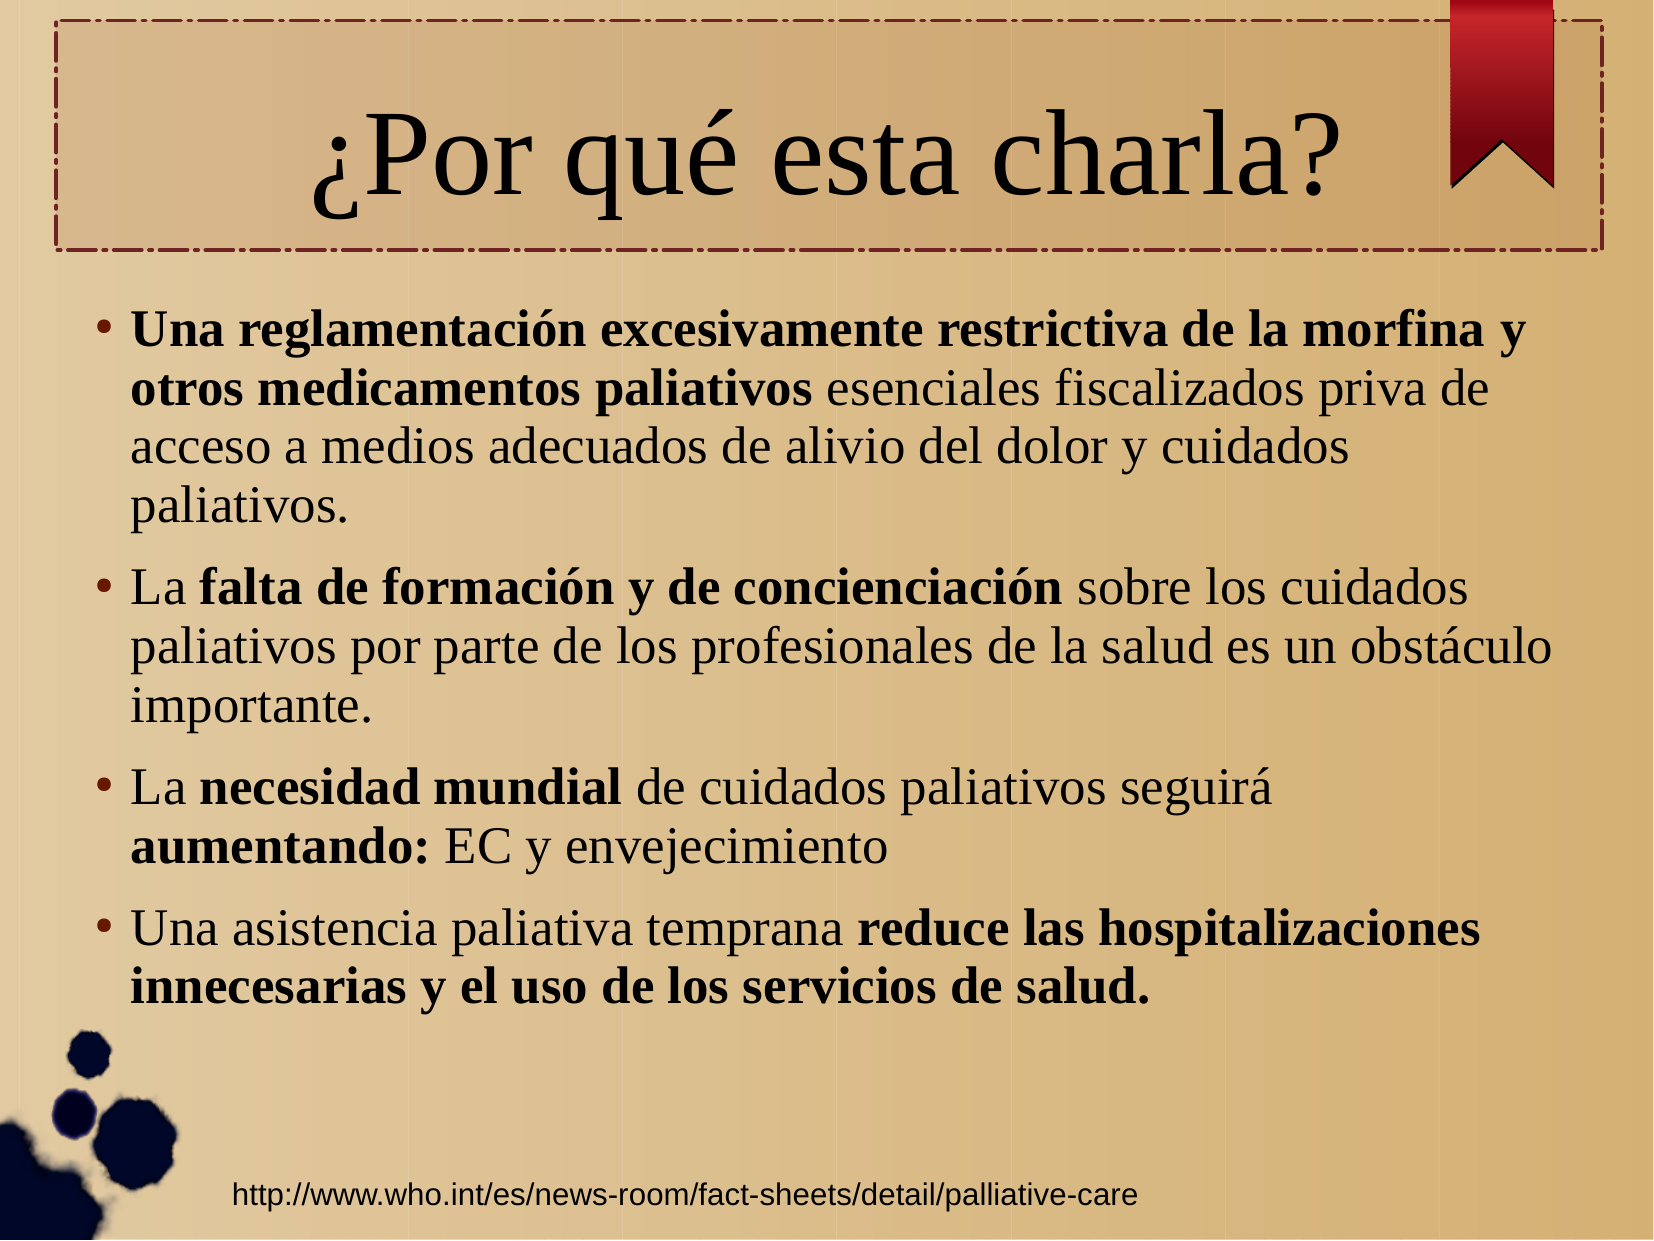

¿Por qué esta charla?
# Una reglamentación excesivamente restrictiva de la morfina y otros medicamentos paliativos esenciales fiscalizados priva de acceso a medios adecuados de alivio del dolor y cuidados paliativos.
La falta de formación y de concienciación sobre los cuidados paliativos por parte de los profesionales de la salud es un obstáculo importante.
La necesidad mundial de cuidados paliativos seguirá aumentando: EC y envejecimiento
Una asistencia paliativa temprana reduce las hospitalizaciones innecesarias y el uso de los servicios de salud.
http://www.who.int/es/news-room/fact-sheets/detail/palliative-care